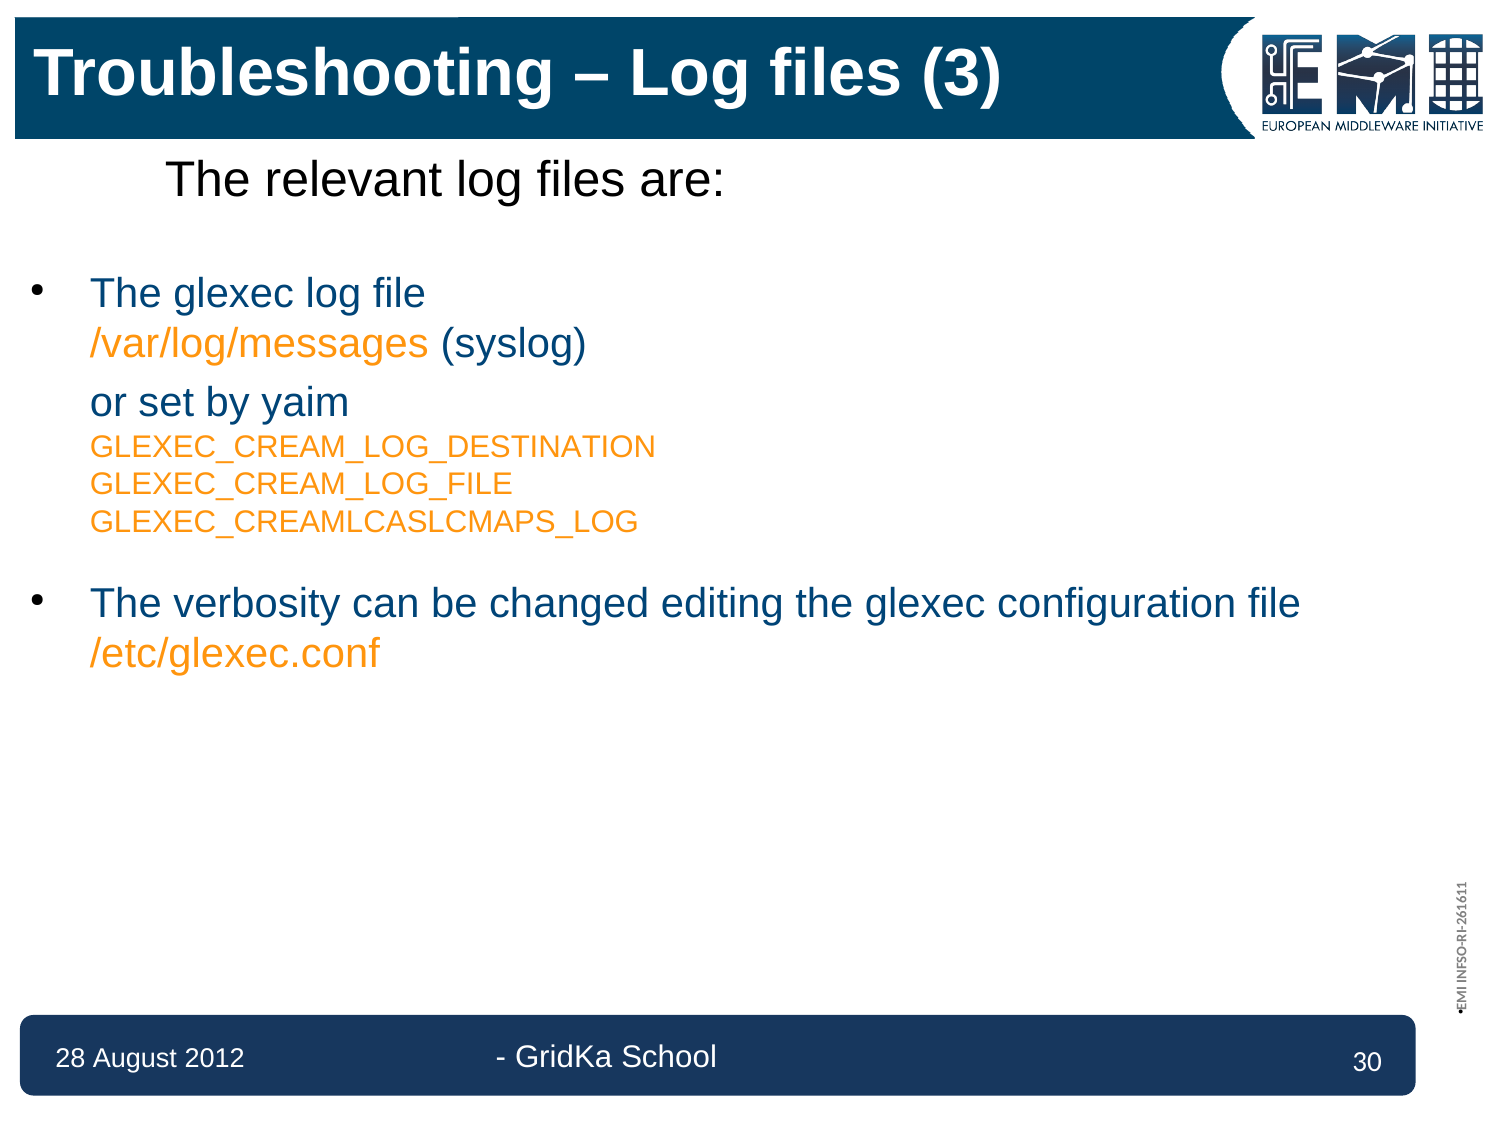

Troubleshooting – Log files (3)
The relevant log files are:
The glexec log file
/var/log/messages (syslog)
or set by yaim
GLEXEC_CREAM_LOG_DESTINATION
GLEXEC_CREAM_LOG_FILE
GLEXEC_CREAMLCASLCMAPS_LOG
The verbosity can be changed editing the glexec configuration file /etc/glexec.conf
GridKa School
30